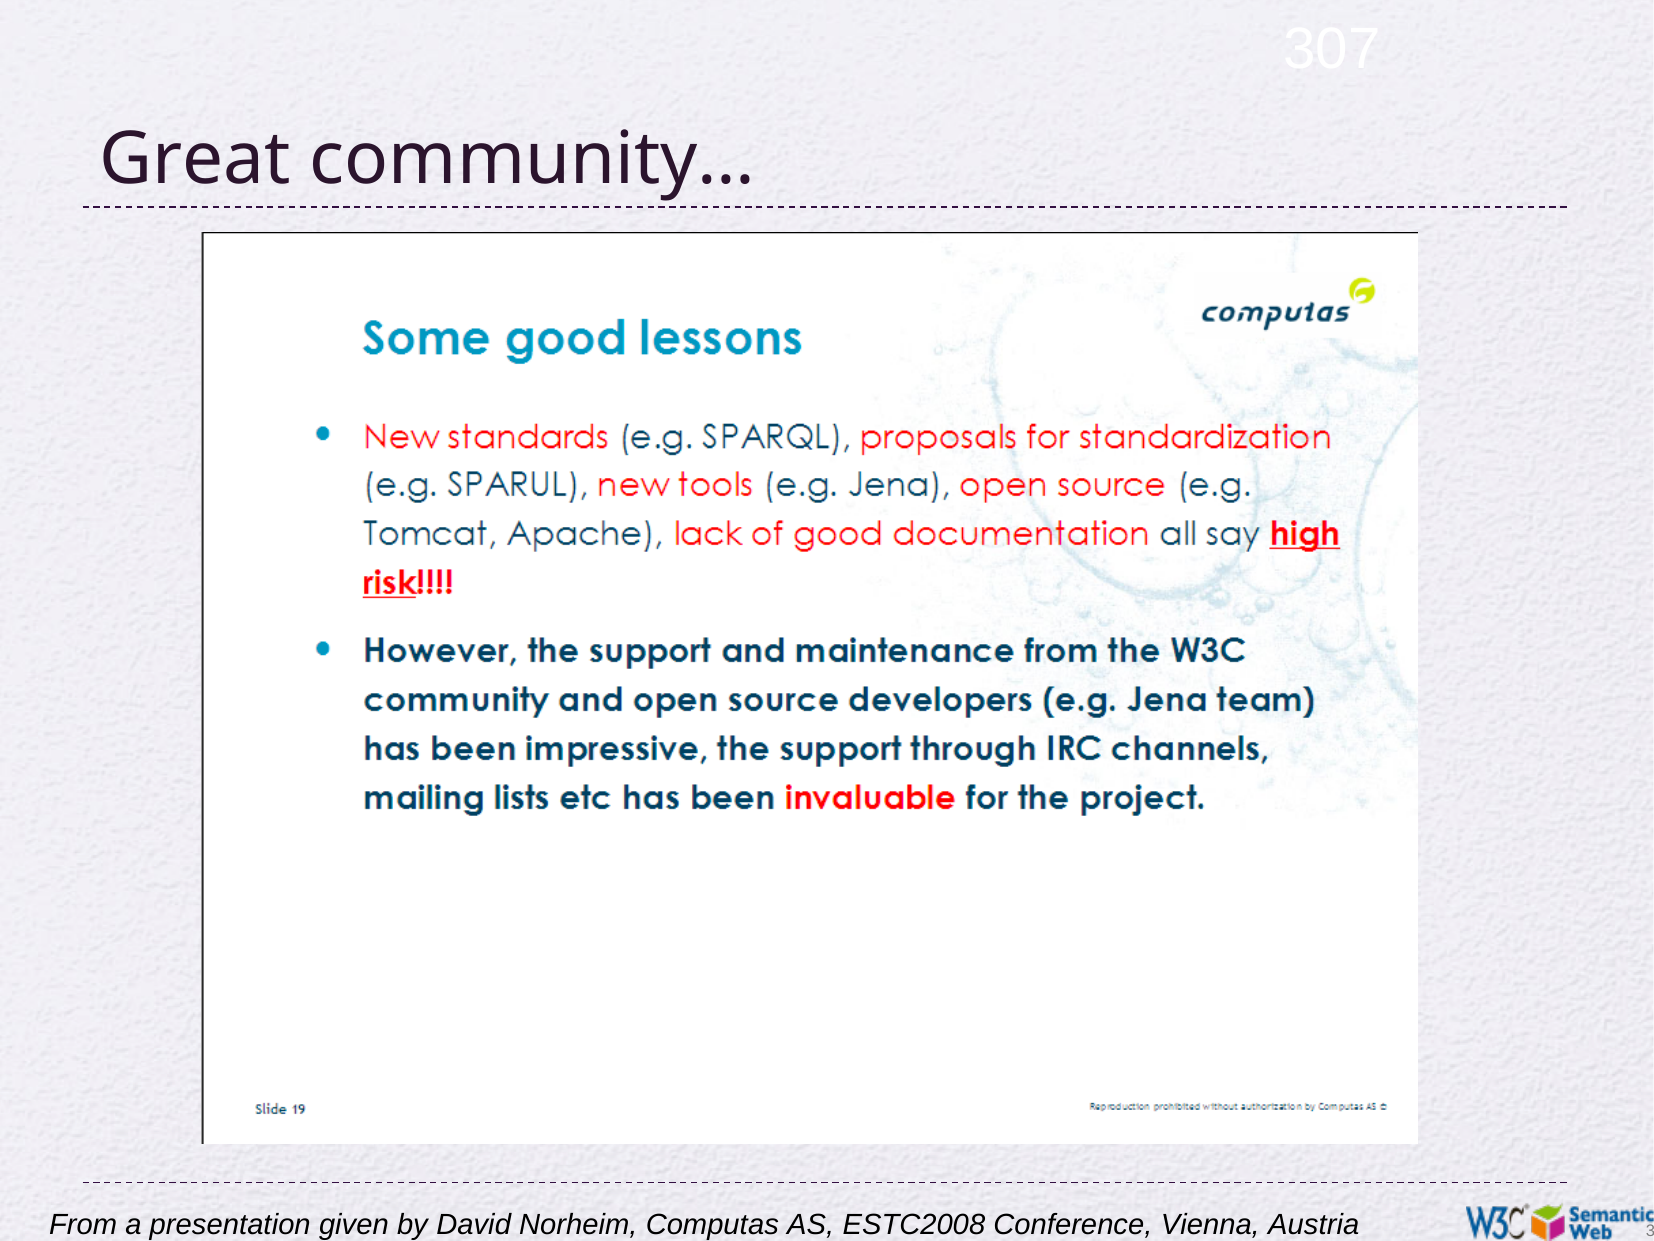

# Great community…
From a presentation given by David Norheim, Computas AS, ESTC2008 Conference, Vienna, Austria